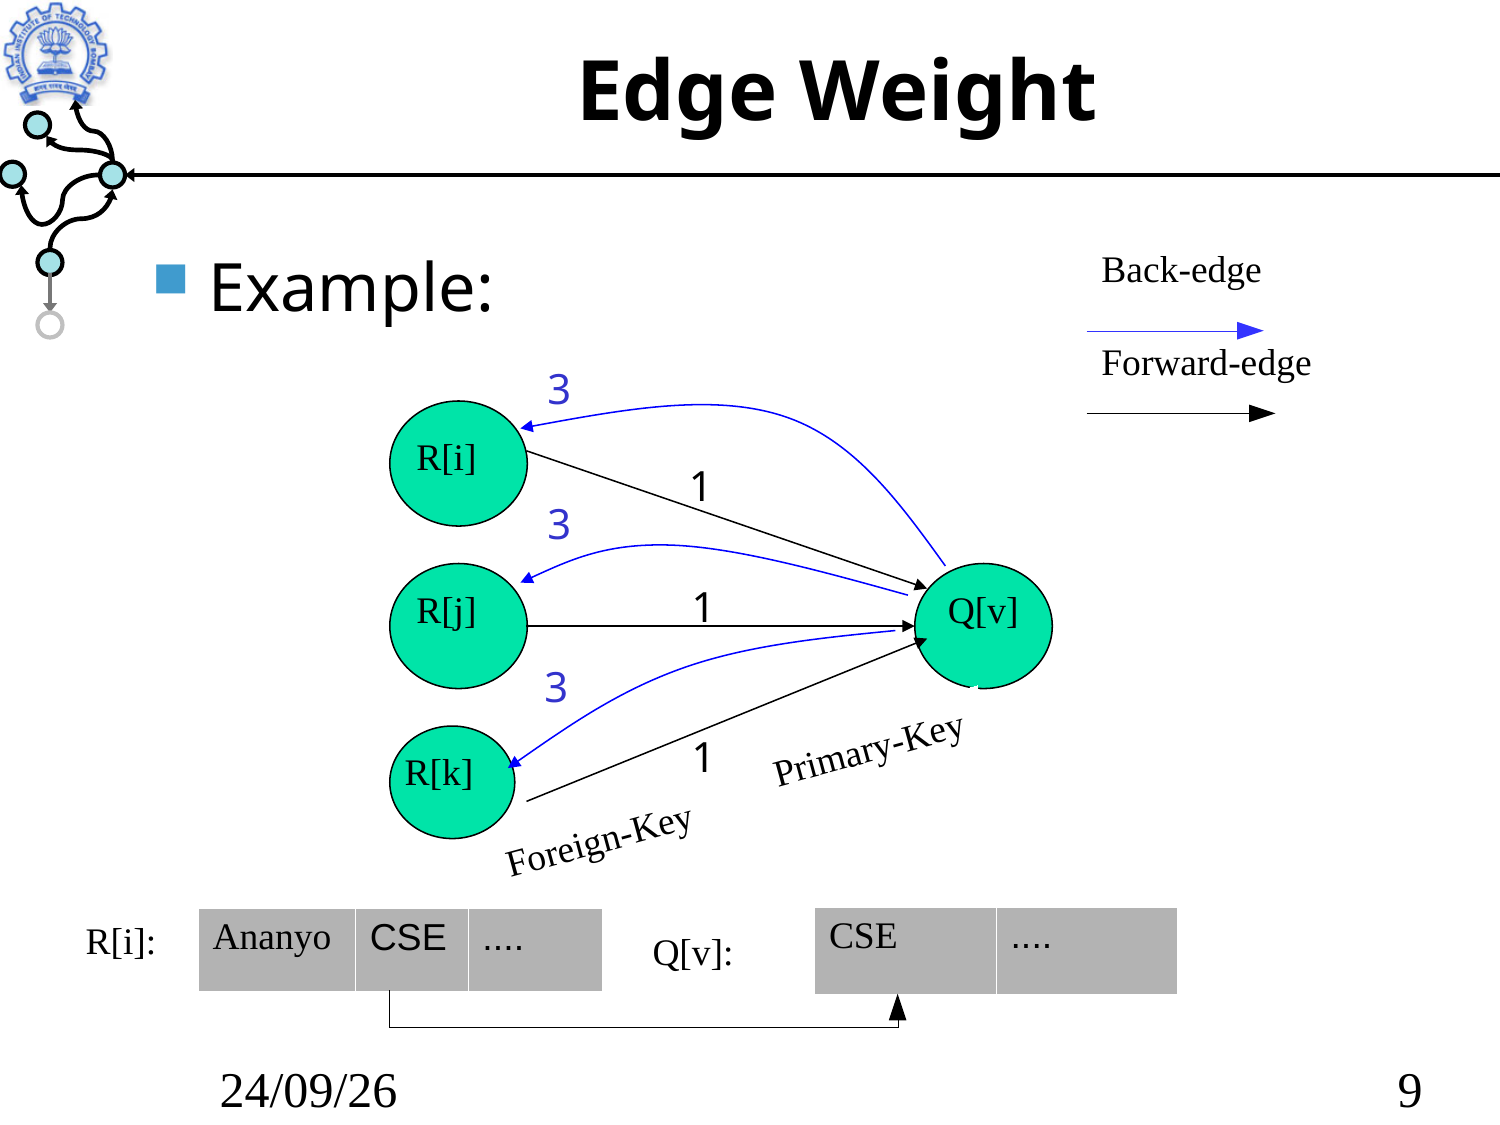

# Edge Weight
Example:
Back-edge
Forward-edge
3
3
3
1
1
1
R[i]
R[j]
Q[v]
Primary-Key
R[k]
Foreign-Key
| CSE | .... |
| --- | --- |
| Ananyo | CSE | .... |
| --- | --- | --- |
R[i]:
Q[v]:
9